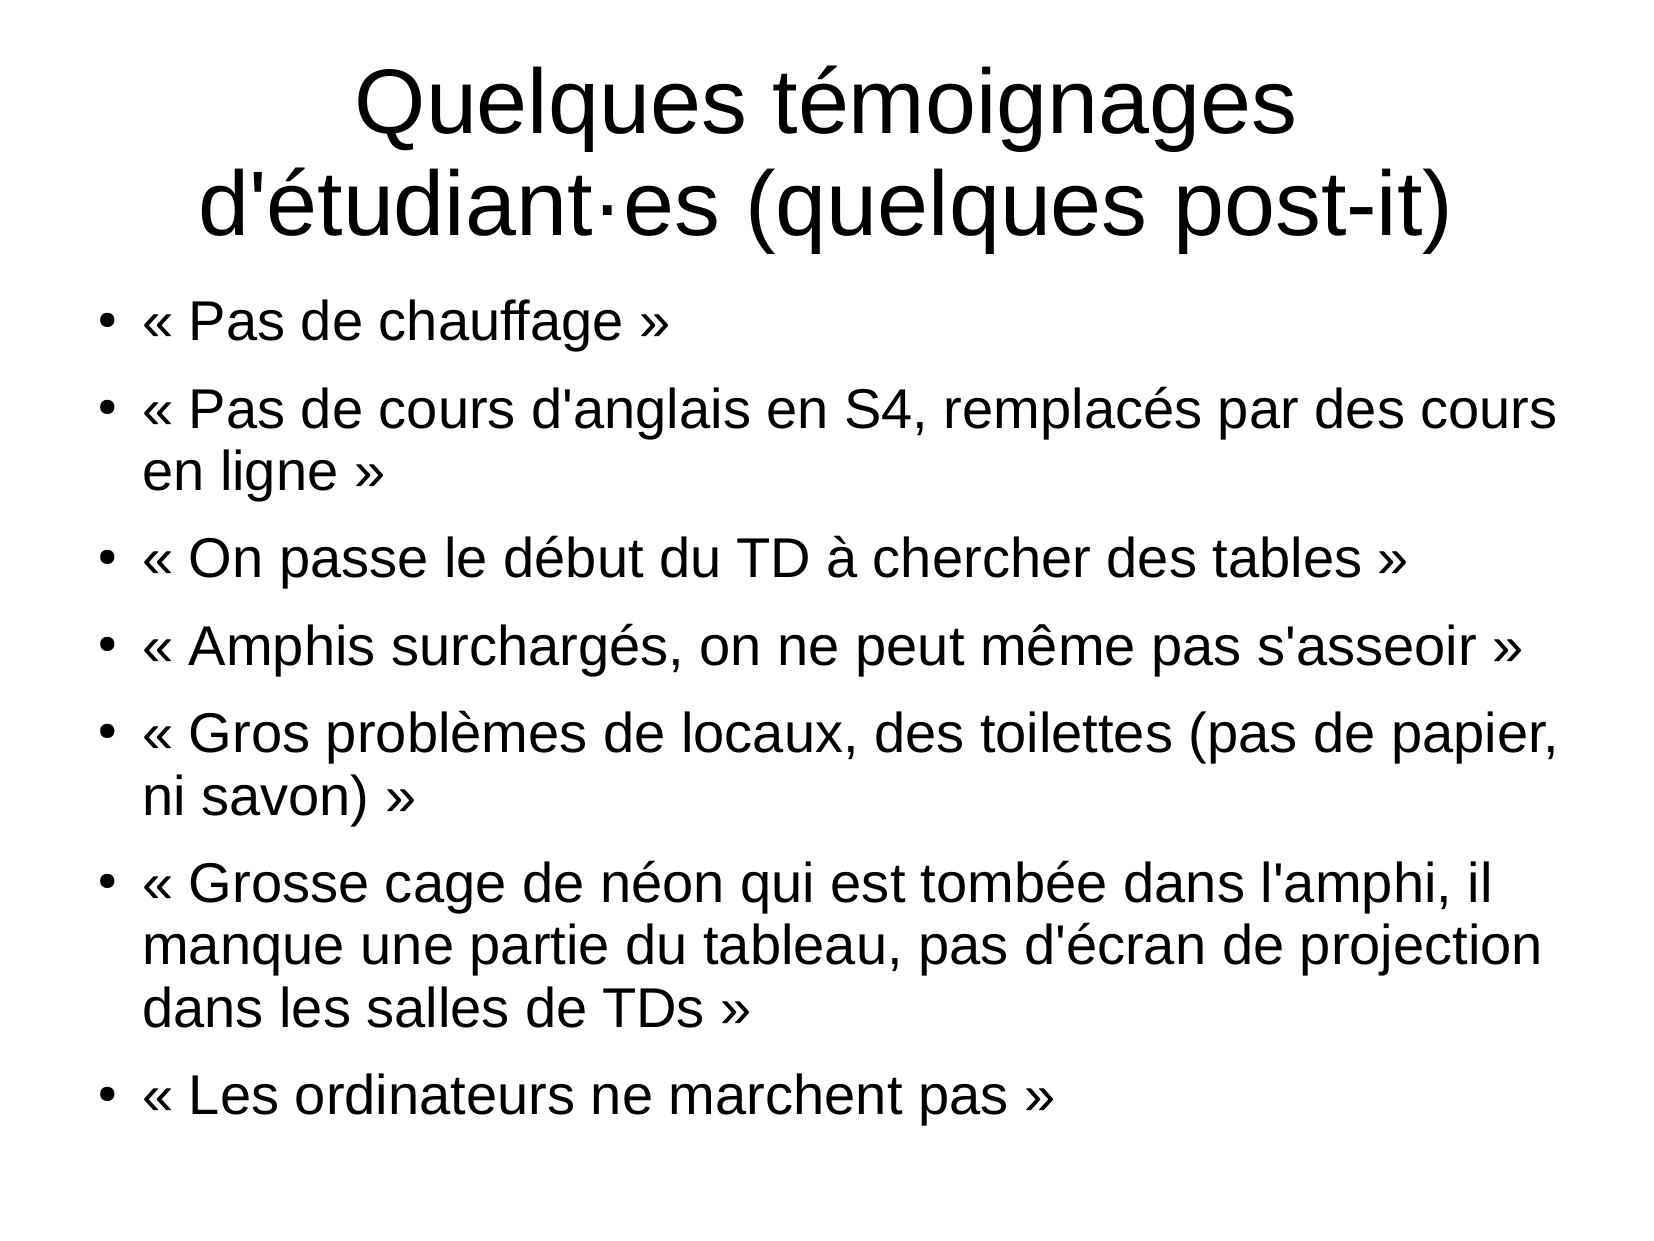

# Quelques témoignages d'étudiant·es (quelques post-it)
« Pas de chauffage »
« Pas de cours d'anglais en S4, remplacés par des cours en ligne »
« On passe le début du TD à chercher des tables »
« Amphis surchargés, on ne peut même pas s'asseoir »
« Gros problèmes de locaux, des toilettes (pas de papier, ni savon) »
« Grosse cage de néon qui est tombée dans l'amphi, il manque une partie du tableau, pas d'écran de projection dans les salles de TDs »
« Les ordinateurs ne marchent pas »